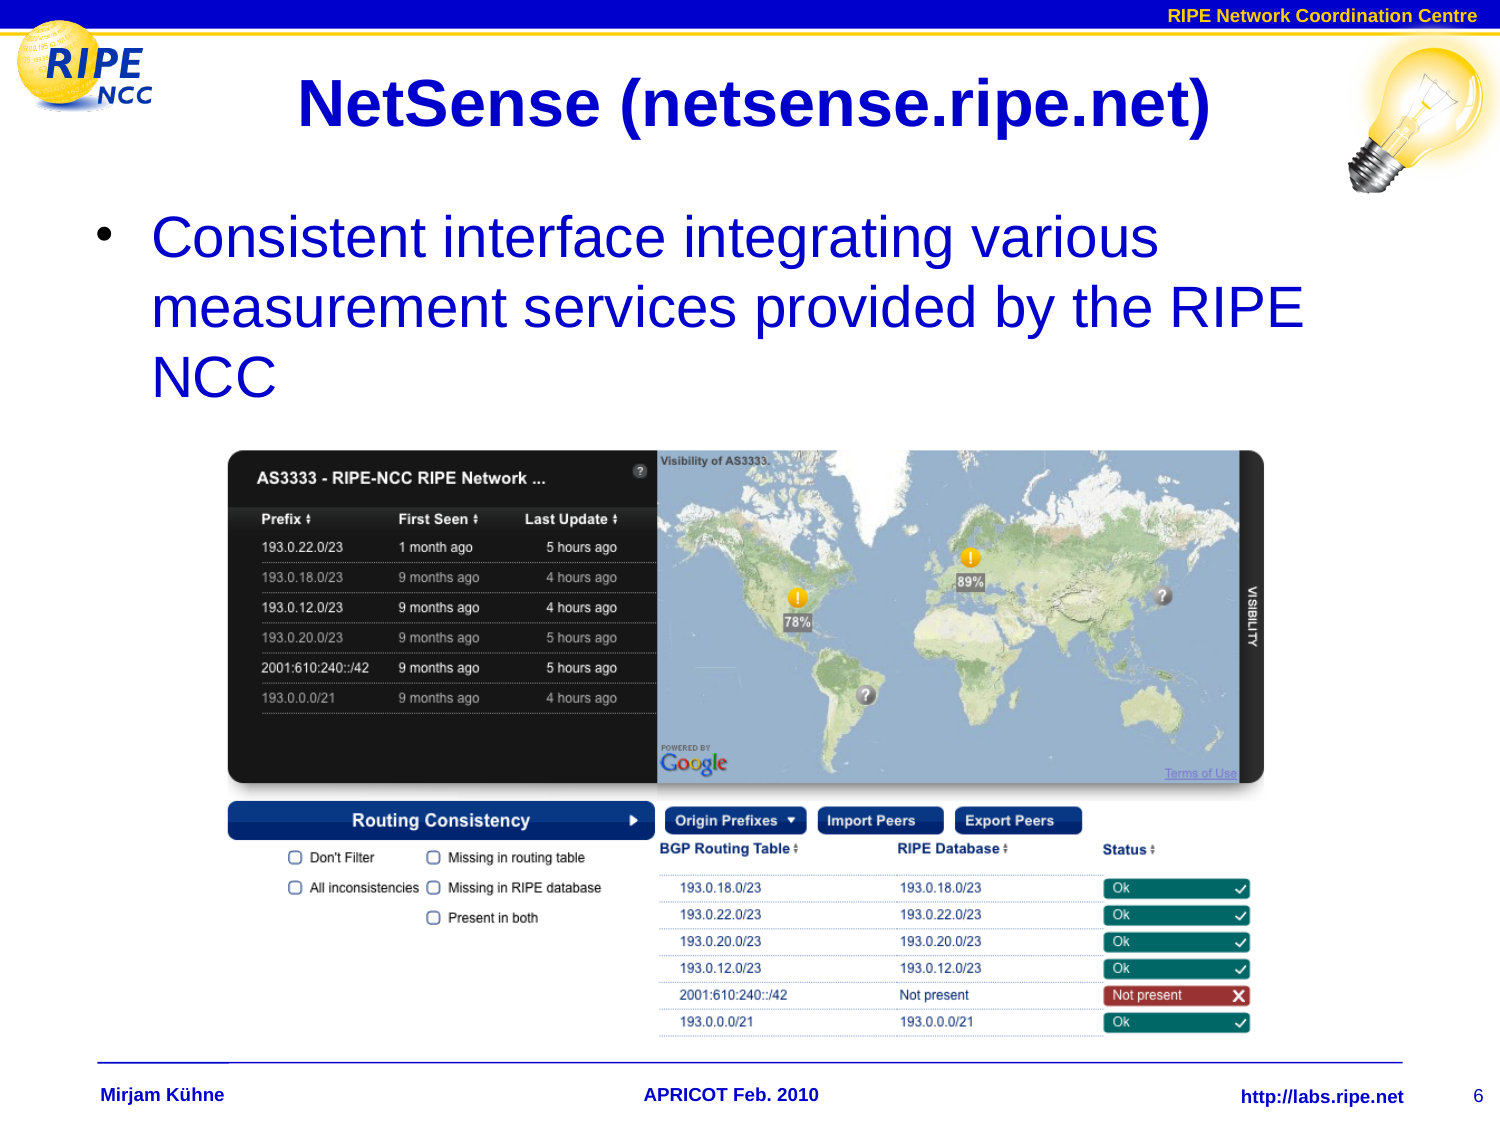

# NetSense (netsense.ripe.net)
Consistent interface integrating various measurement services provided by the RIPE NCC
APRICOT Feb. 2010
Mirjam Kühne